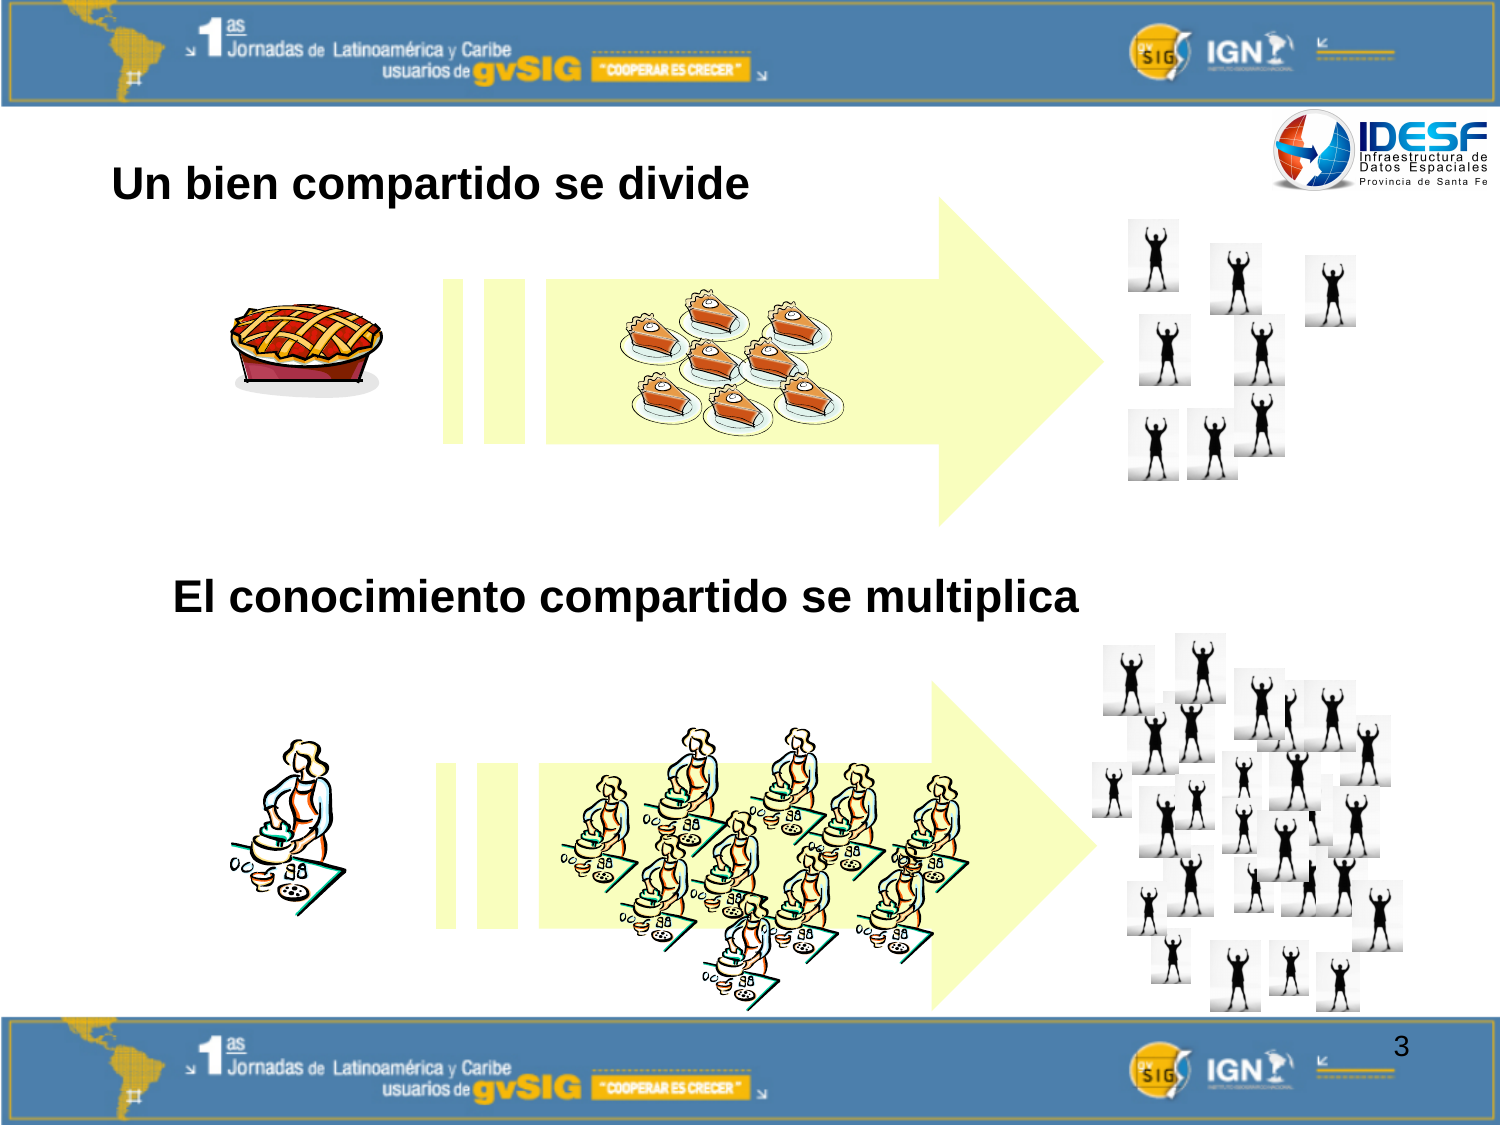

Un bien compartido se divide
El conocimiento compartido se multiplica
3